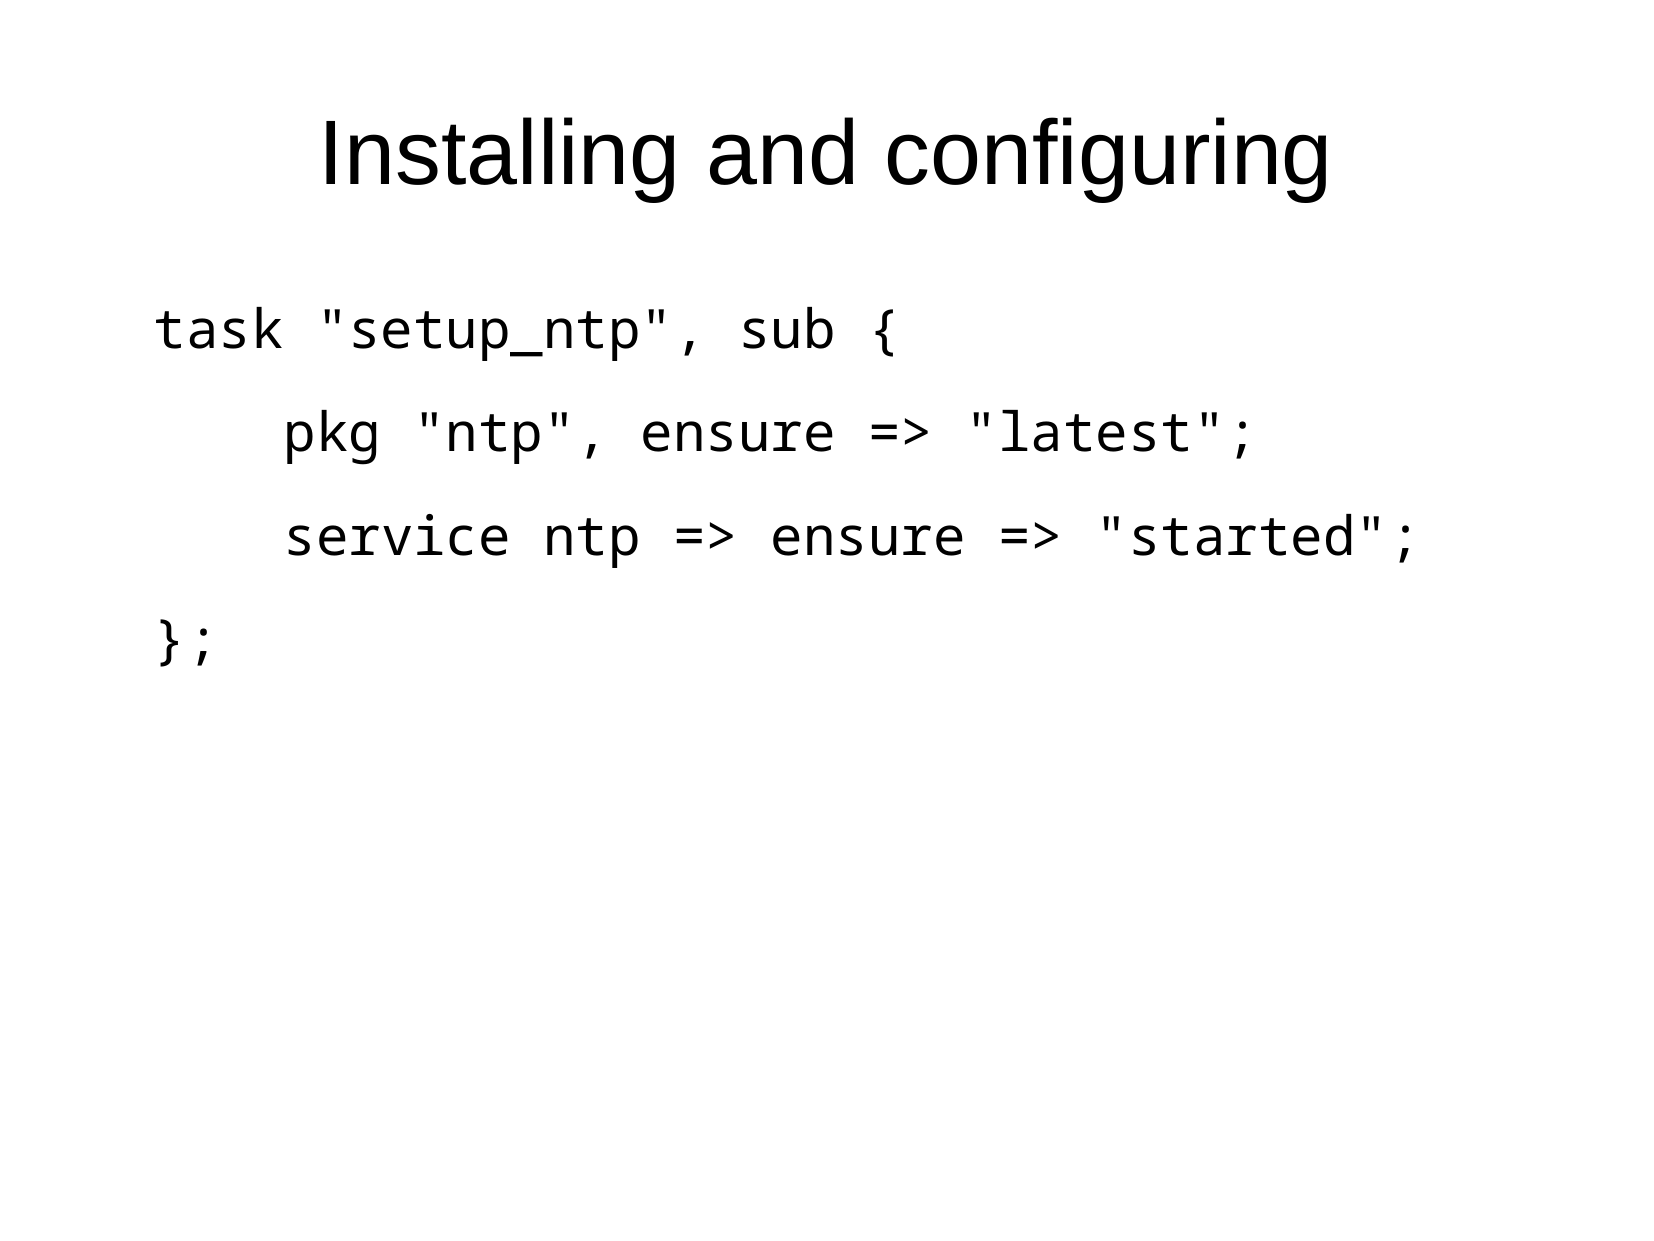

# Installing and configuring
task "setup_ntp", sub {
 pkg "ntp", ensure => "latest";
 service ntp => ensure => "started";
};